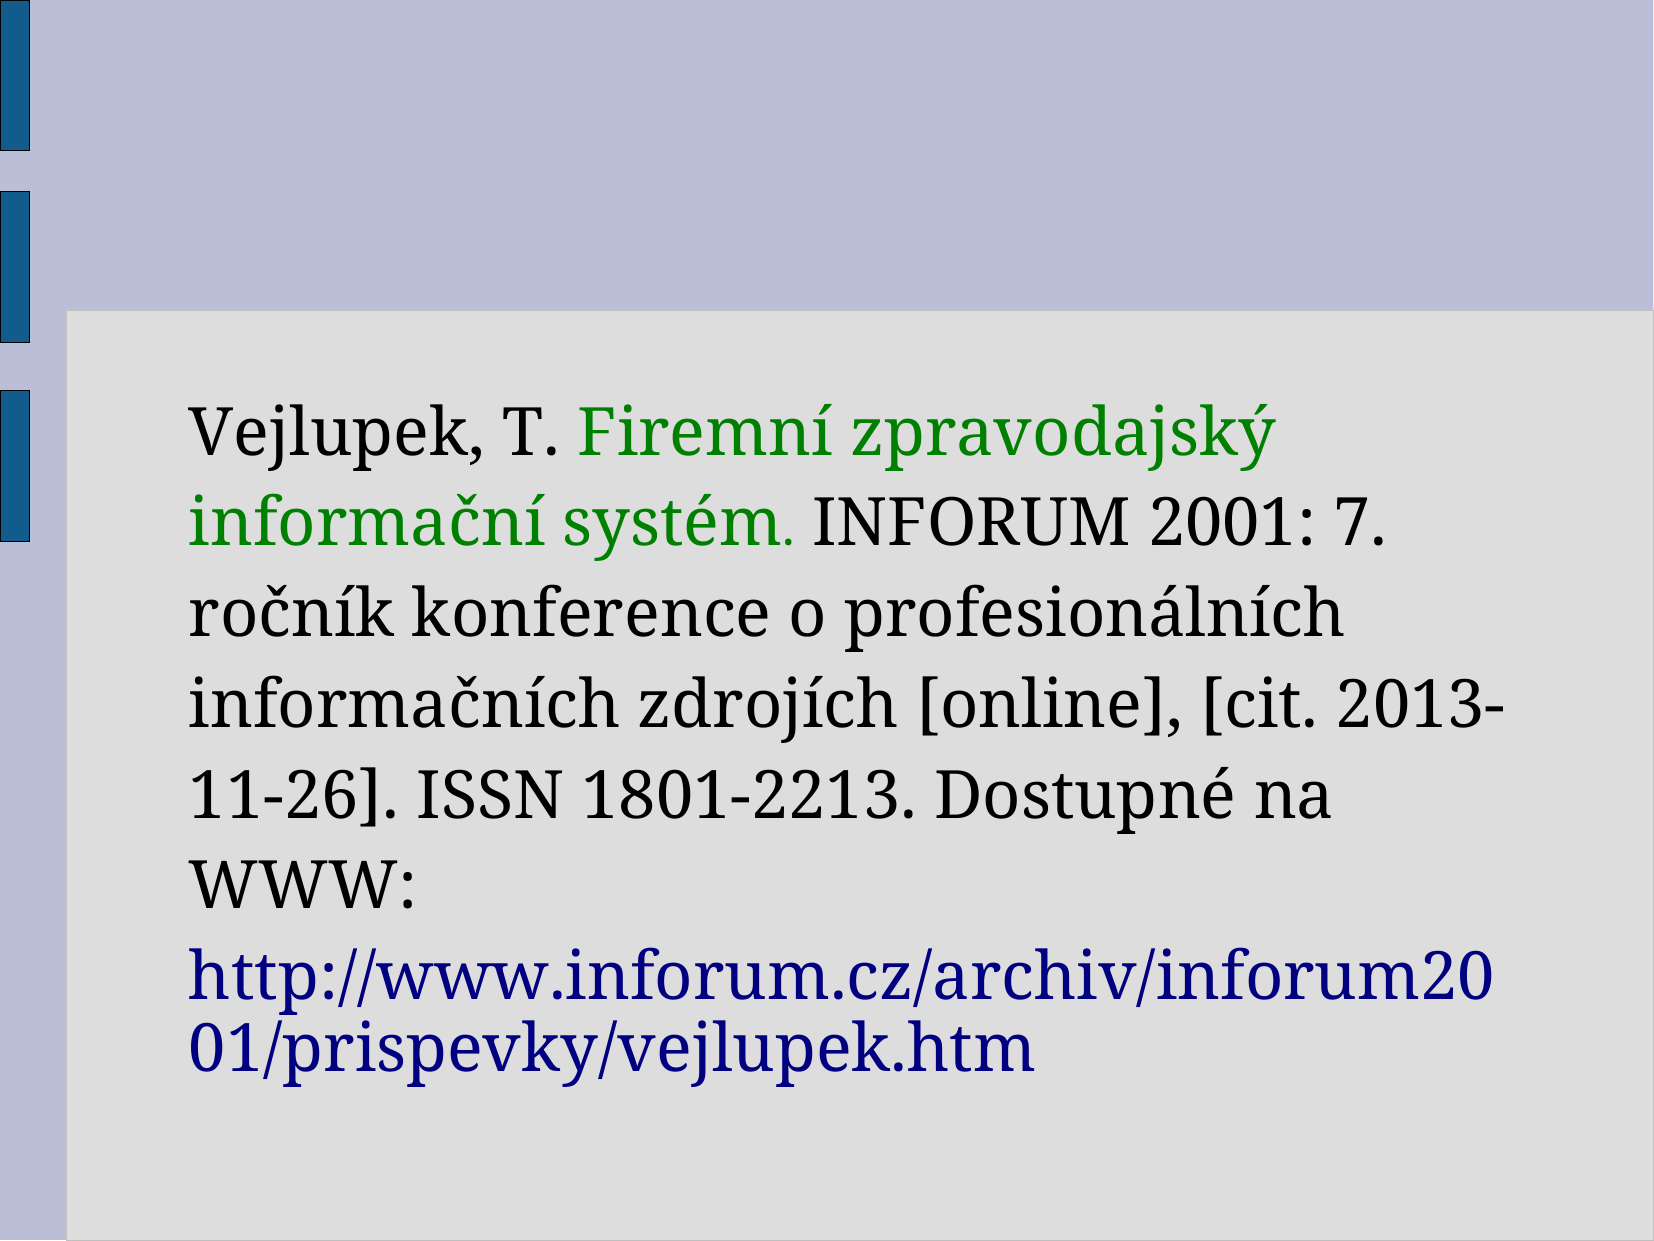

#
Vejlupek, T. Firemní zpravodajský informační systém. INFORUM 2001: 7. ročník konference o profesionálních informačních zdrojích [online], [cit. 2013-11-26]. ISSN 1801-2213. Dostupné na WWW: http://www.inforum.cz/archiv/inforum2001/prispevky/vejlupek.htm